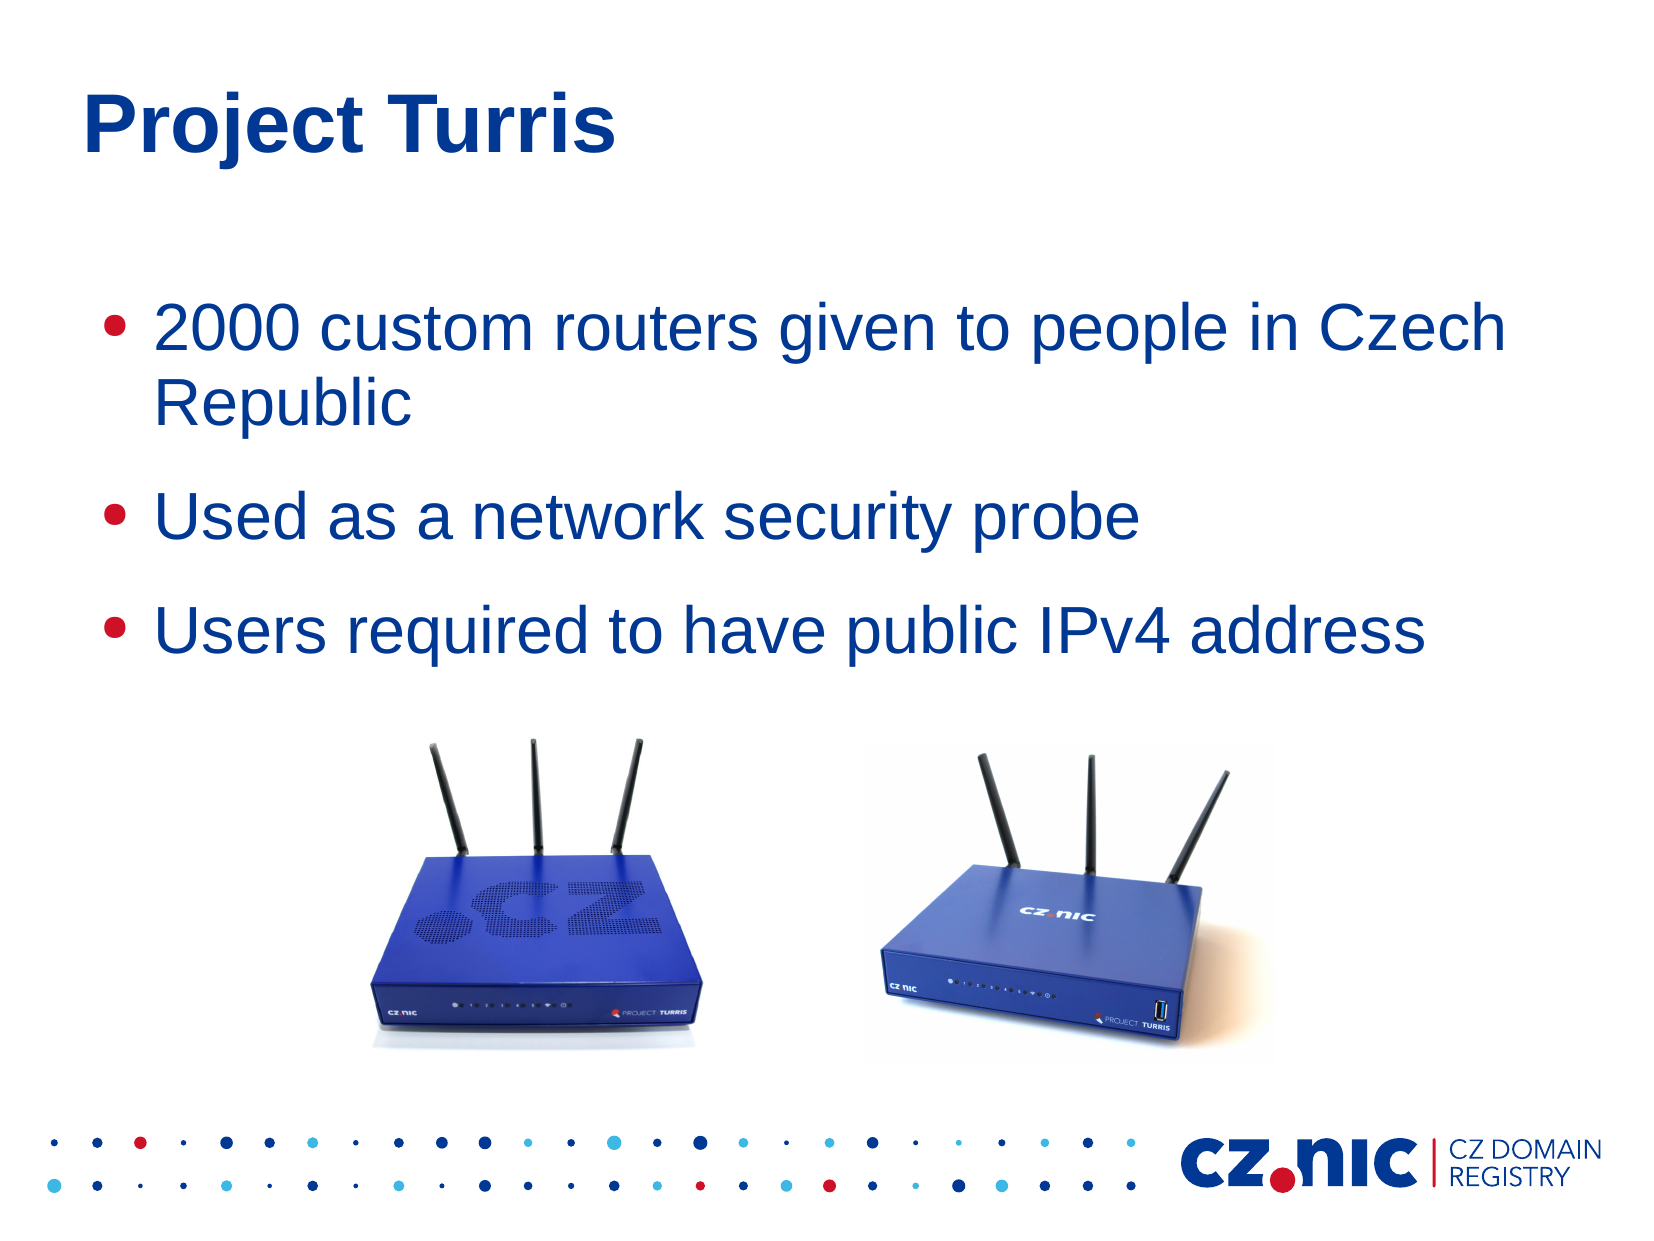

# Project Turris
2000 custom routers given to people in Czech Republic
Used as a network security probe
Users required to have public IPv4 address